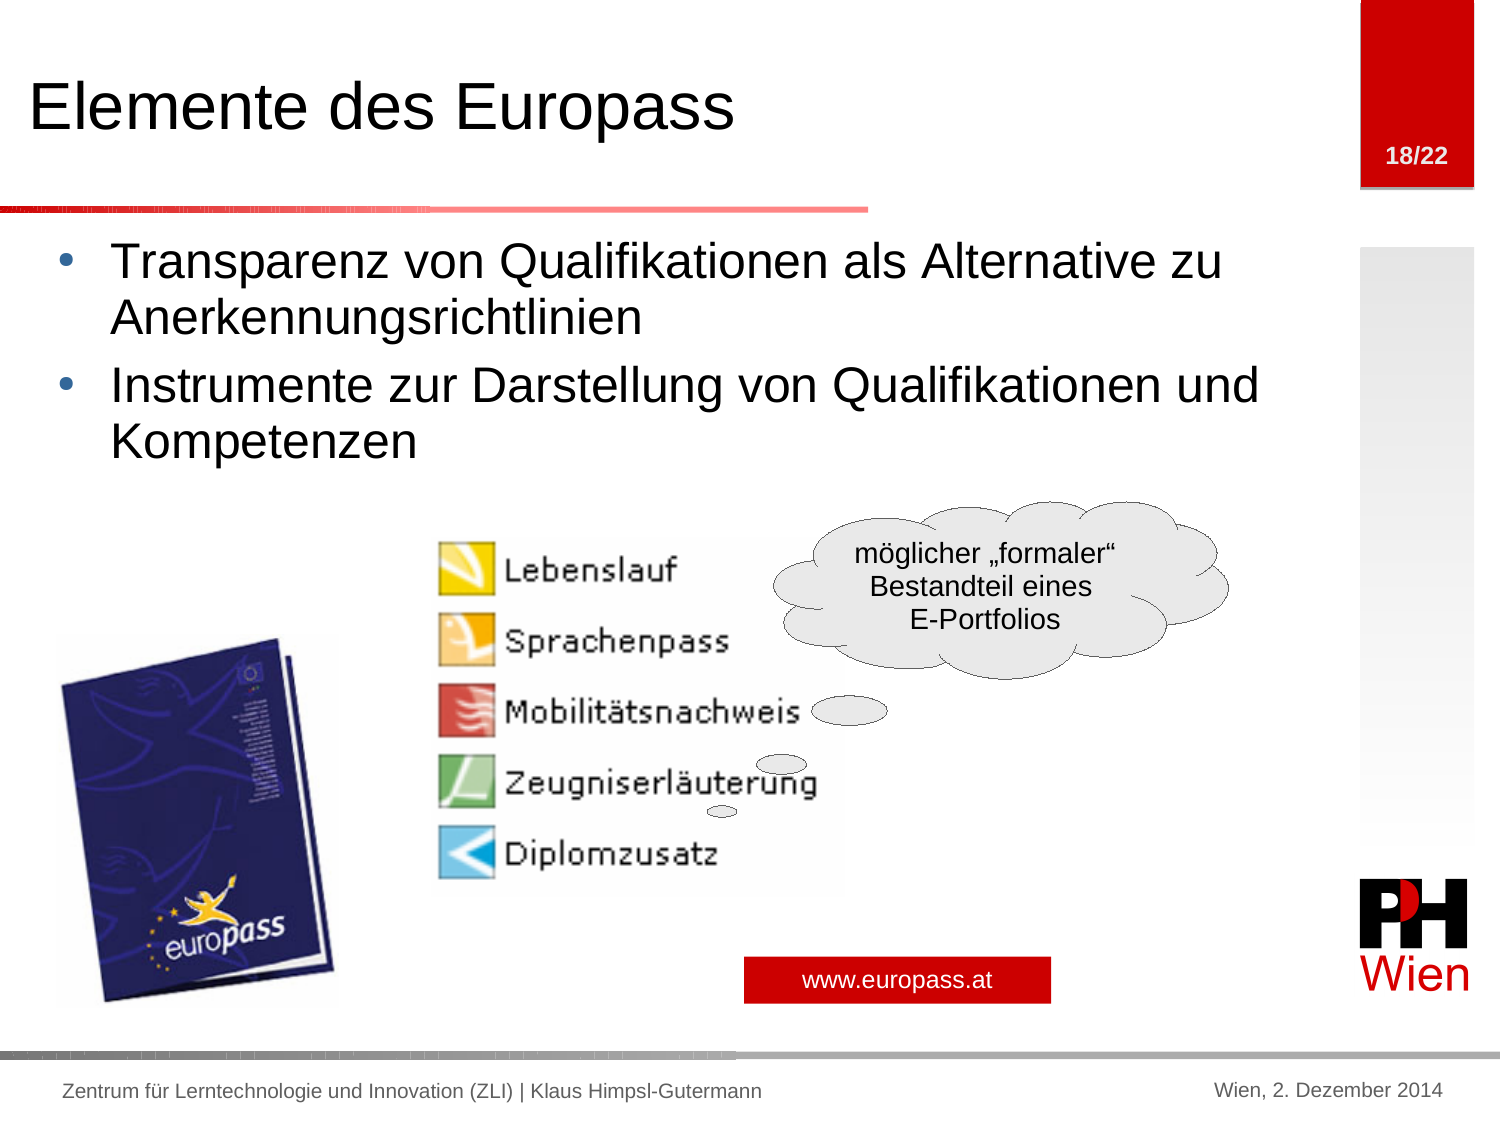

# Elemente des Europass
18
Transparenz von Qualifikationen als Alternative zu Anerkennungsrichtlinien
Instrumente zur Darstellung von Qualifikationen und Kompetenzen
möglicher „formaler“ Bestandteil eines
E-Portfolios
www.europass.at
Wien, 2. Dezember 2014